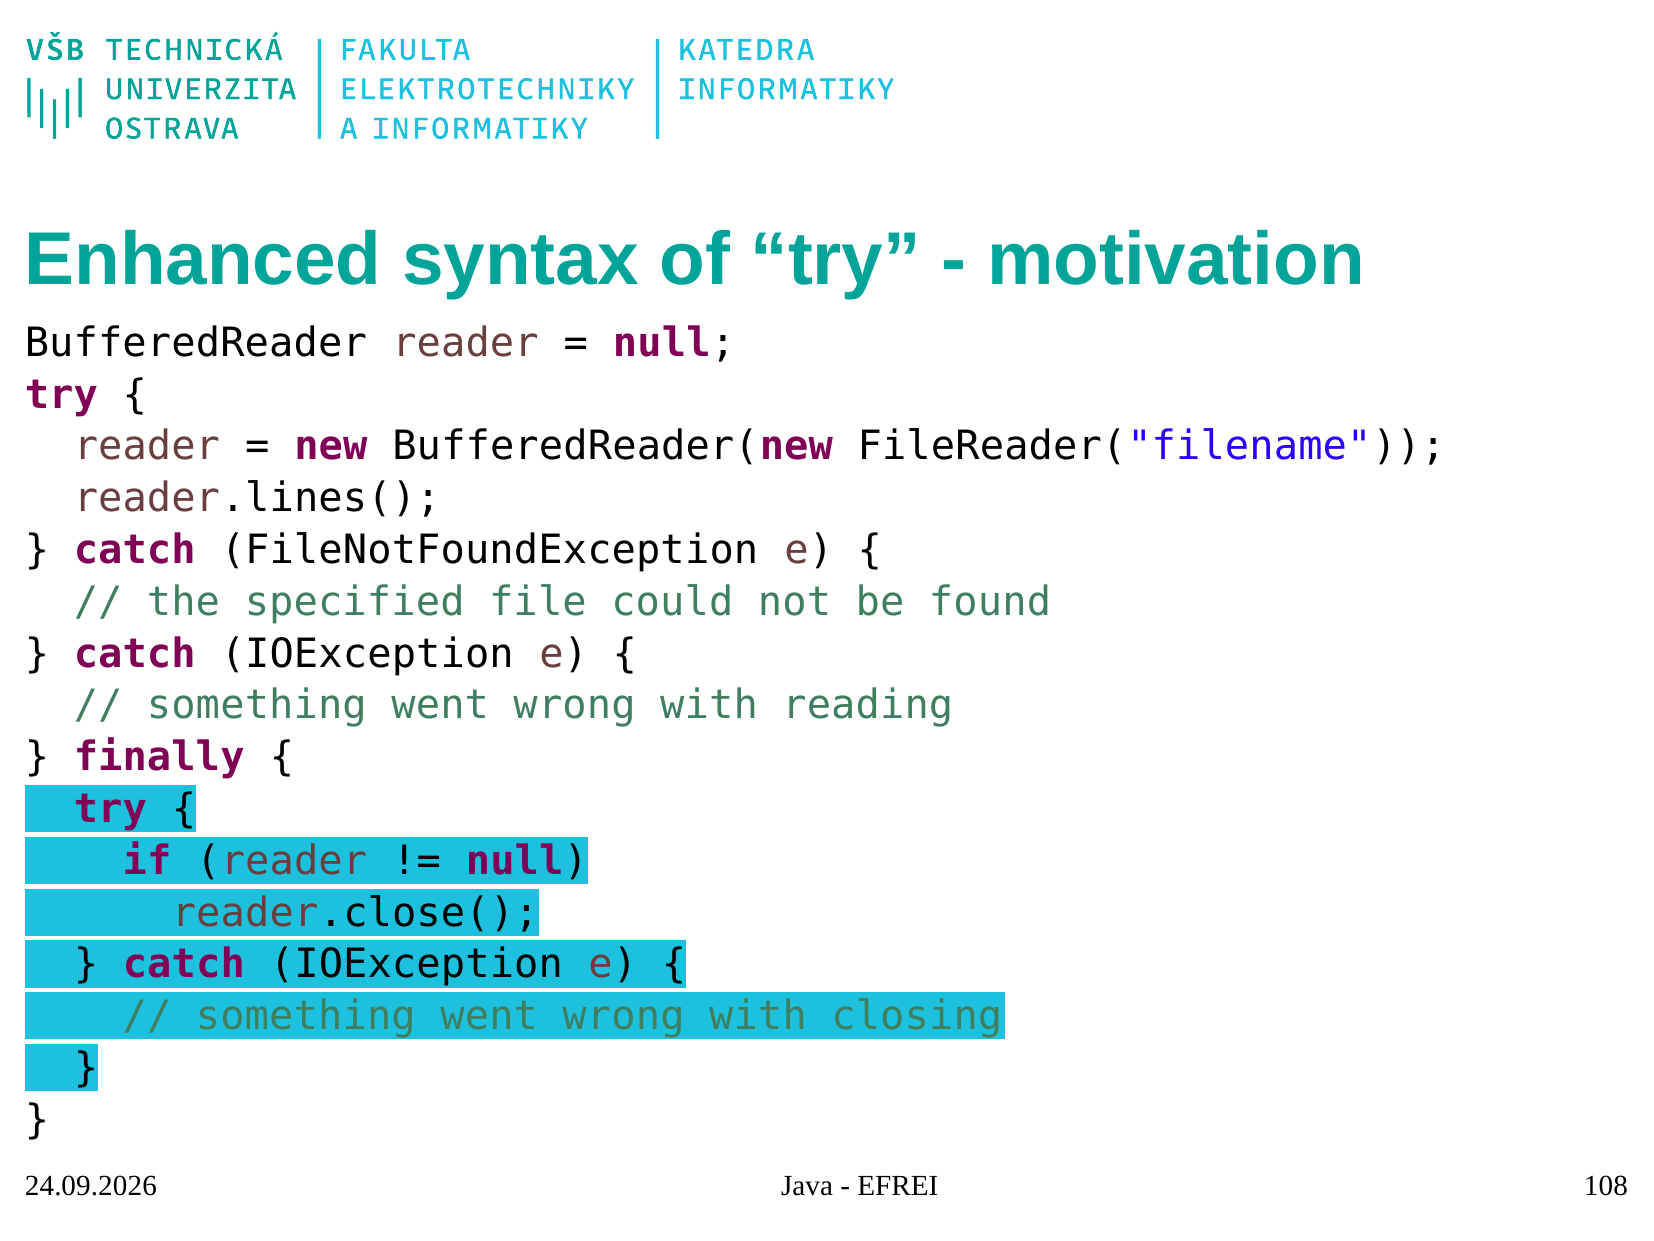

# Enhanced syntax of “try” - motivation
BufferedReader reader = null;
try {
 reader = new BufferedReader(new FileReader("filename"));
 reader.lines();
} catch (FileNotFoundException e) {
 // the specified file could not be found
} catch (IOException e) {
 // something went wrong with reading
} finally {
 try {
 if (reader != null)
 reader.close();
 } catch (IOException e) {
 // something went wrong with closing
 }
}
Java - EFREI
108